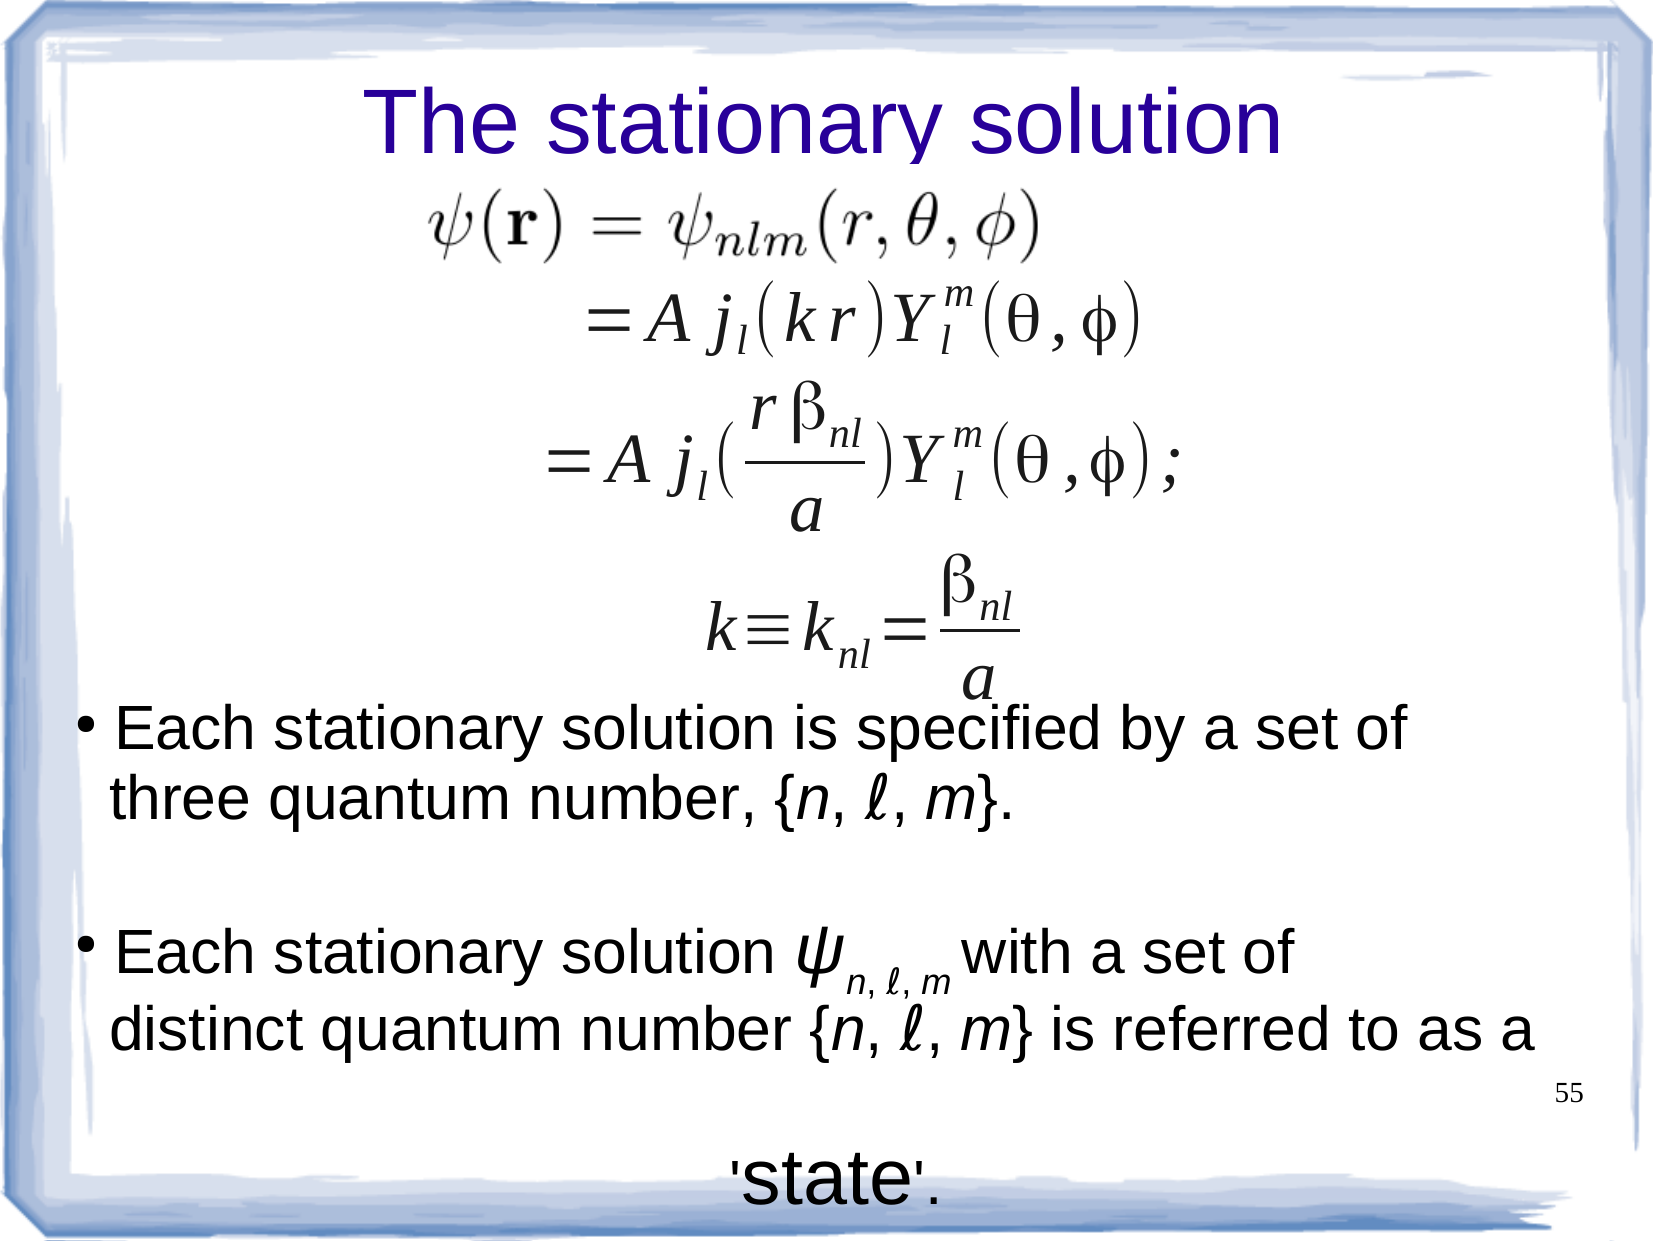

# The stationary solution
 Each stationary solution is specified by a set of three quantum number, {n, ℓ, m}.
 Each stationary solution ψn, ℓ, m with a set of distinct quantum number {n, ℓ, m} is referred to as a
'state'.
55